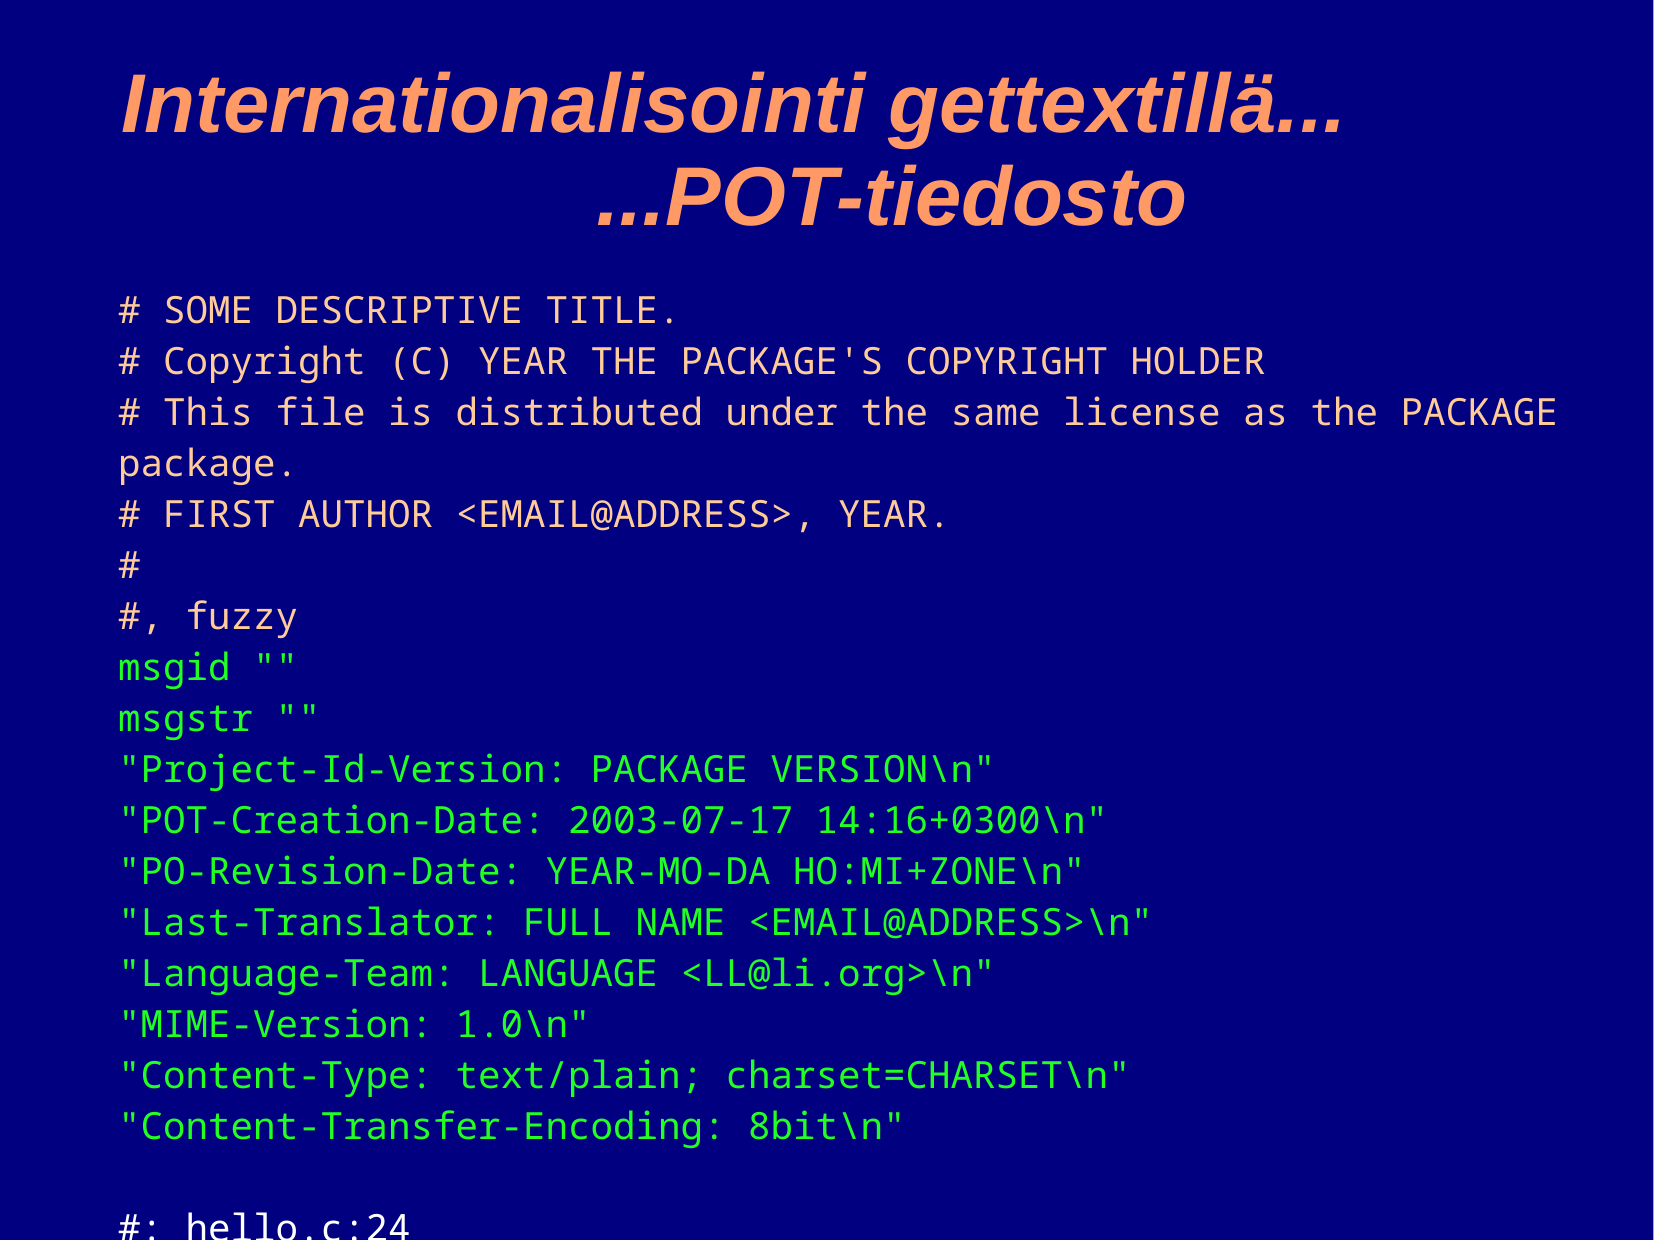

# Internationalisointi gettextillä... ...POT-tiedosto
# SOME DESCRIPTIVE TITLE.
# Copyright (C) YEAR THE PACKAGE'S COPYRIGHT HOLDER
# This file is distributed under the same license as the PACKAGE package.
# FIRST AUTHOR <EMAIL@ADDRESS>, YEAR.
#
#, fuzzy
msgid ""
msgstr ""
"Project-Id-Version: PACKAGE VERSION\n"
"POT-Creation-Date: 2003-07-17 14:16+0300\n"
"PO-Revision-Date: YEAR-MO-DA HO:MI+ZONE\n"
"Last-Translator: FULL NAME <EMAIL@ADDRESS>\n"
"Language-Team: LANGUAGE <LL@li.org>\n"
"MIME-Version: 1.0\n"
"Content-Type: text/plain; charset=CHARSET\n"
"Content-Transfer-Encoding: 8bit\n"
#: hello.c:24
msgid "Hello, world!\n"
msgstr ""